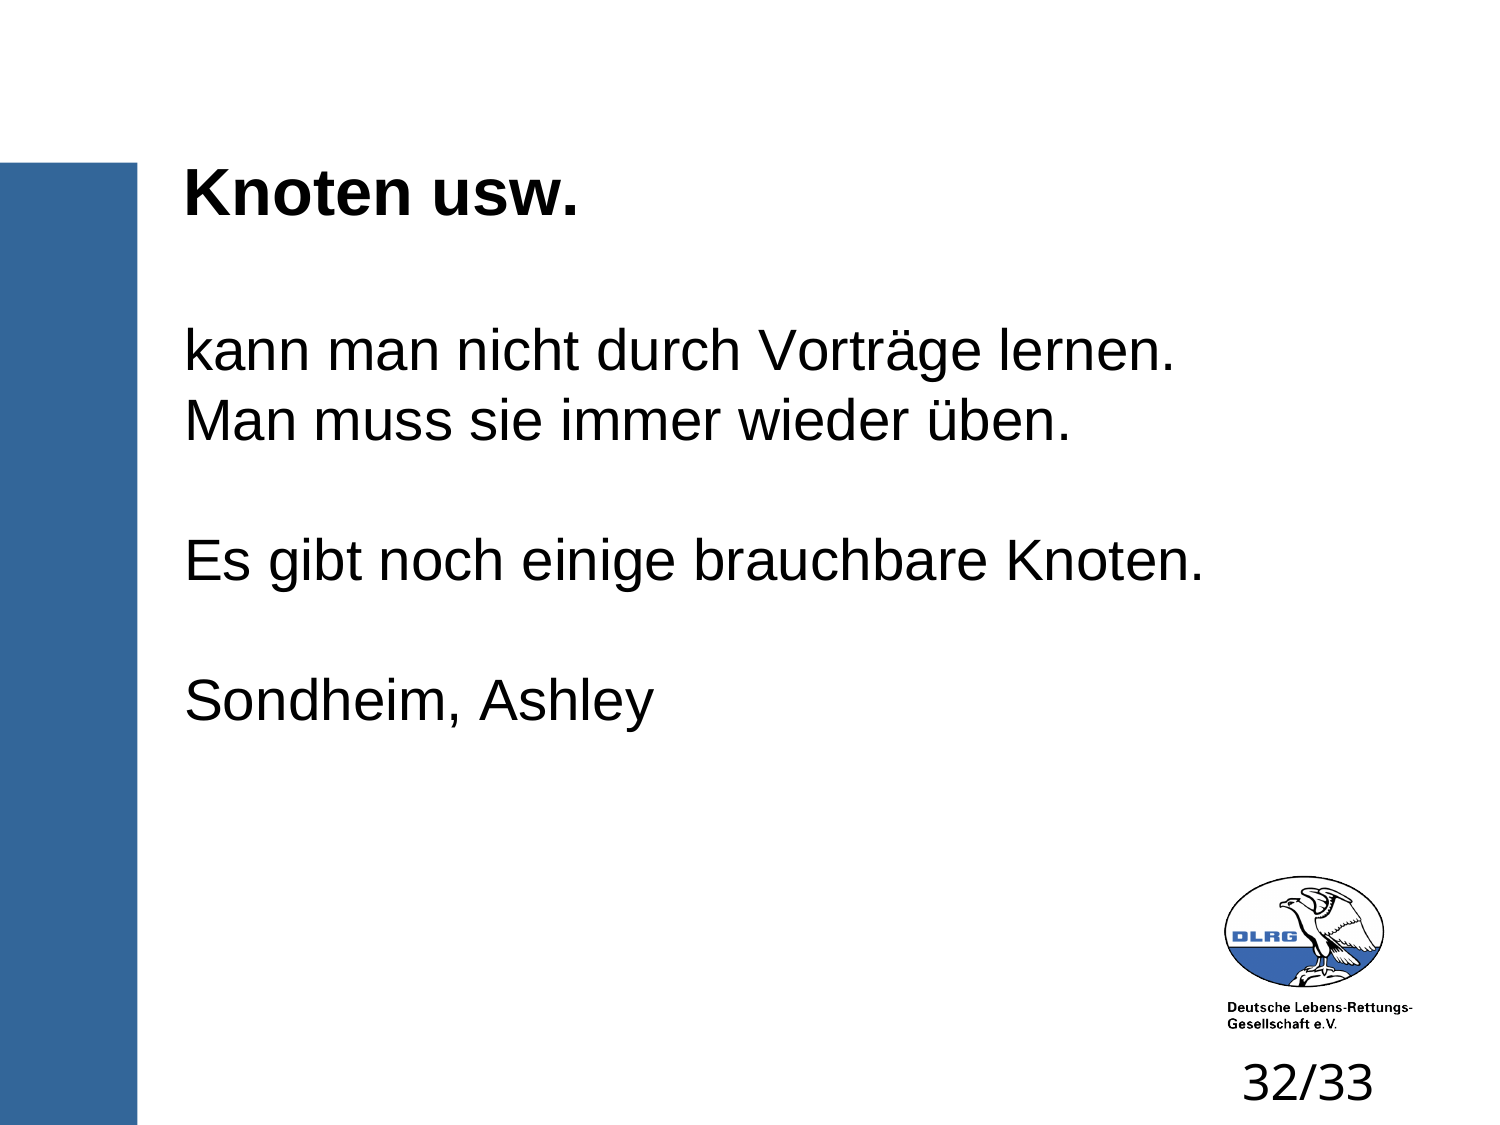

# Knoten usw.
kann man nicht durch Vorträge lernen.
Man muss sie immer wieder üben.
Es gibt noch einige brauchbare Knoten.
Sondheim, Ashley